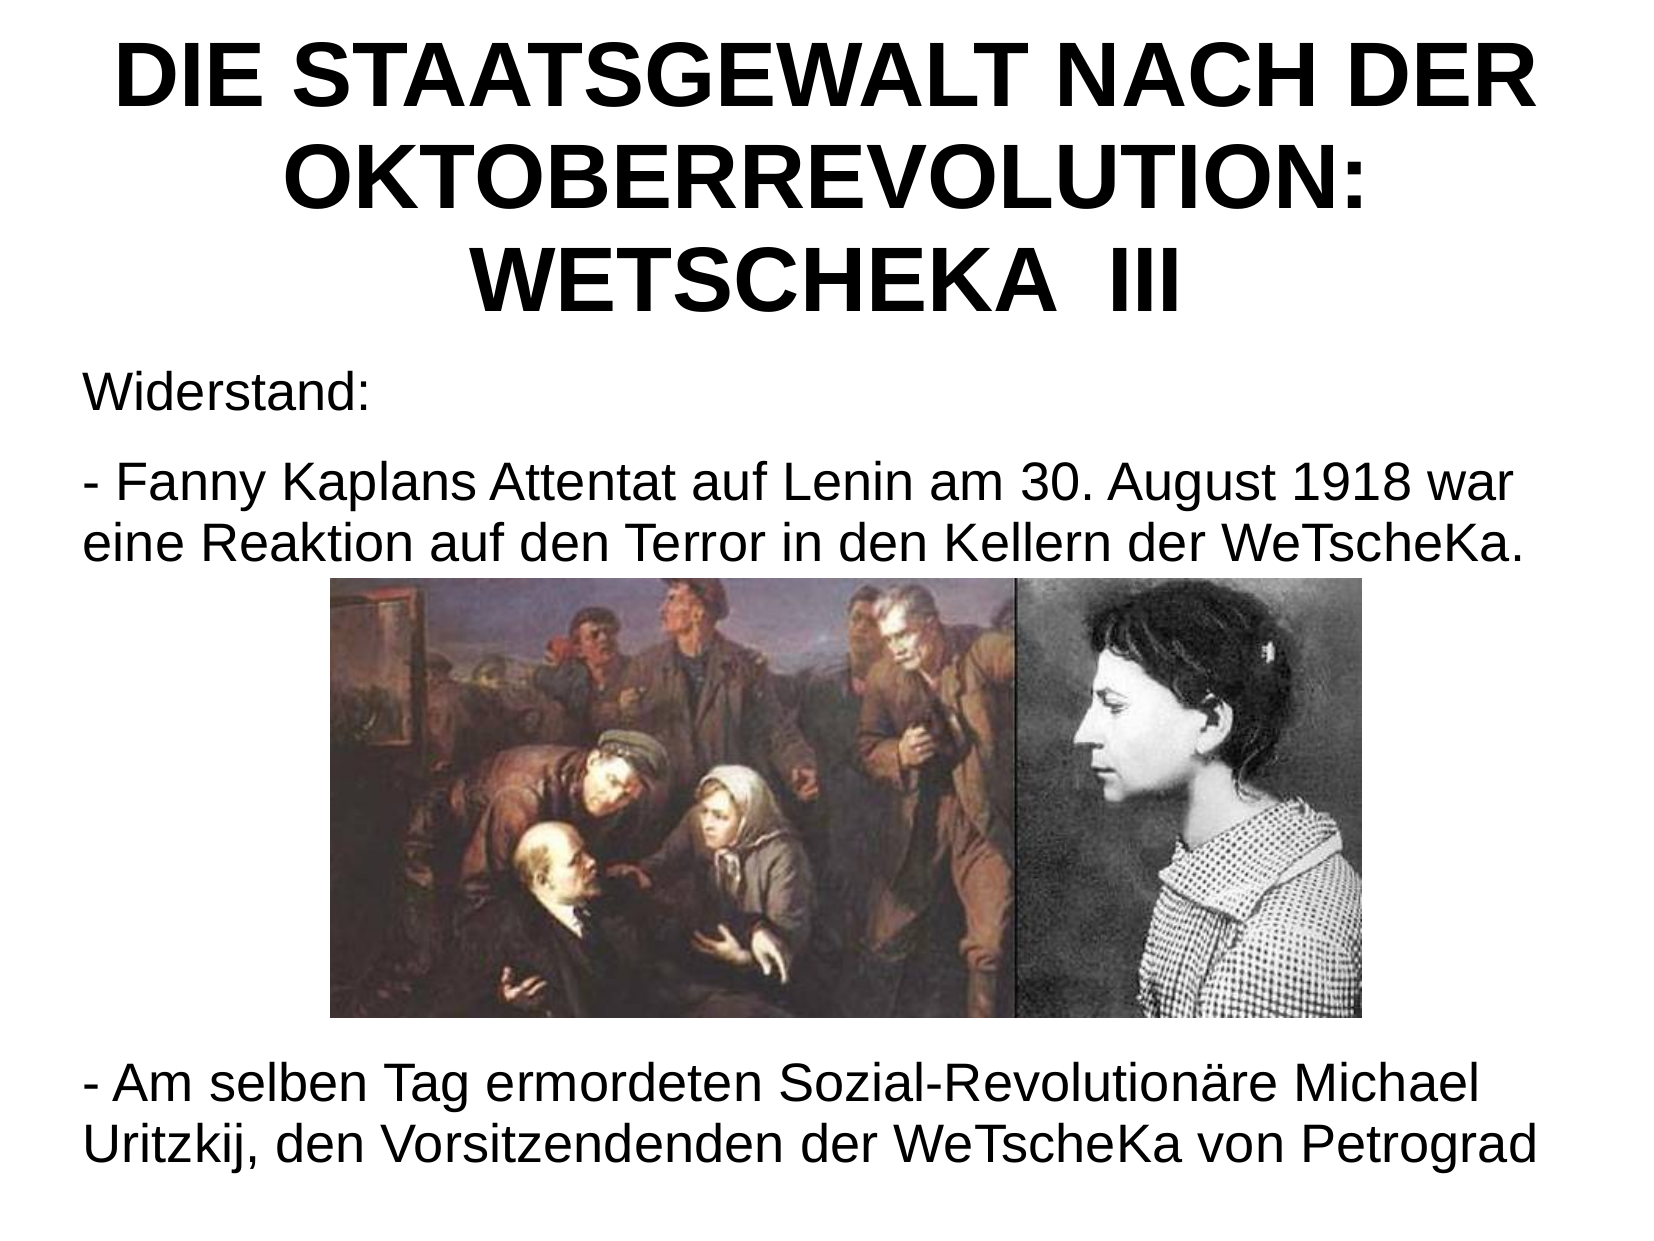

# DIE STAATSGEWALT NACH DER OKTOBERREVOLUTION: WETSCHEKA III
Widerstand:
- Fanny Kaplans Attentat auf Lenin am 30. August 1918 war eine Reaktion auf den Terror in den Kellern der WeTscheKa.
- Am selben Tag ermordeten Sozial-Revolutionäre Michael Uritzkij, den Vorsitzendenden der WeTscheKa von Petrograd